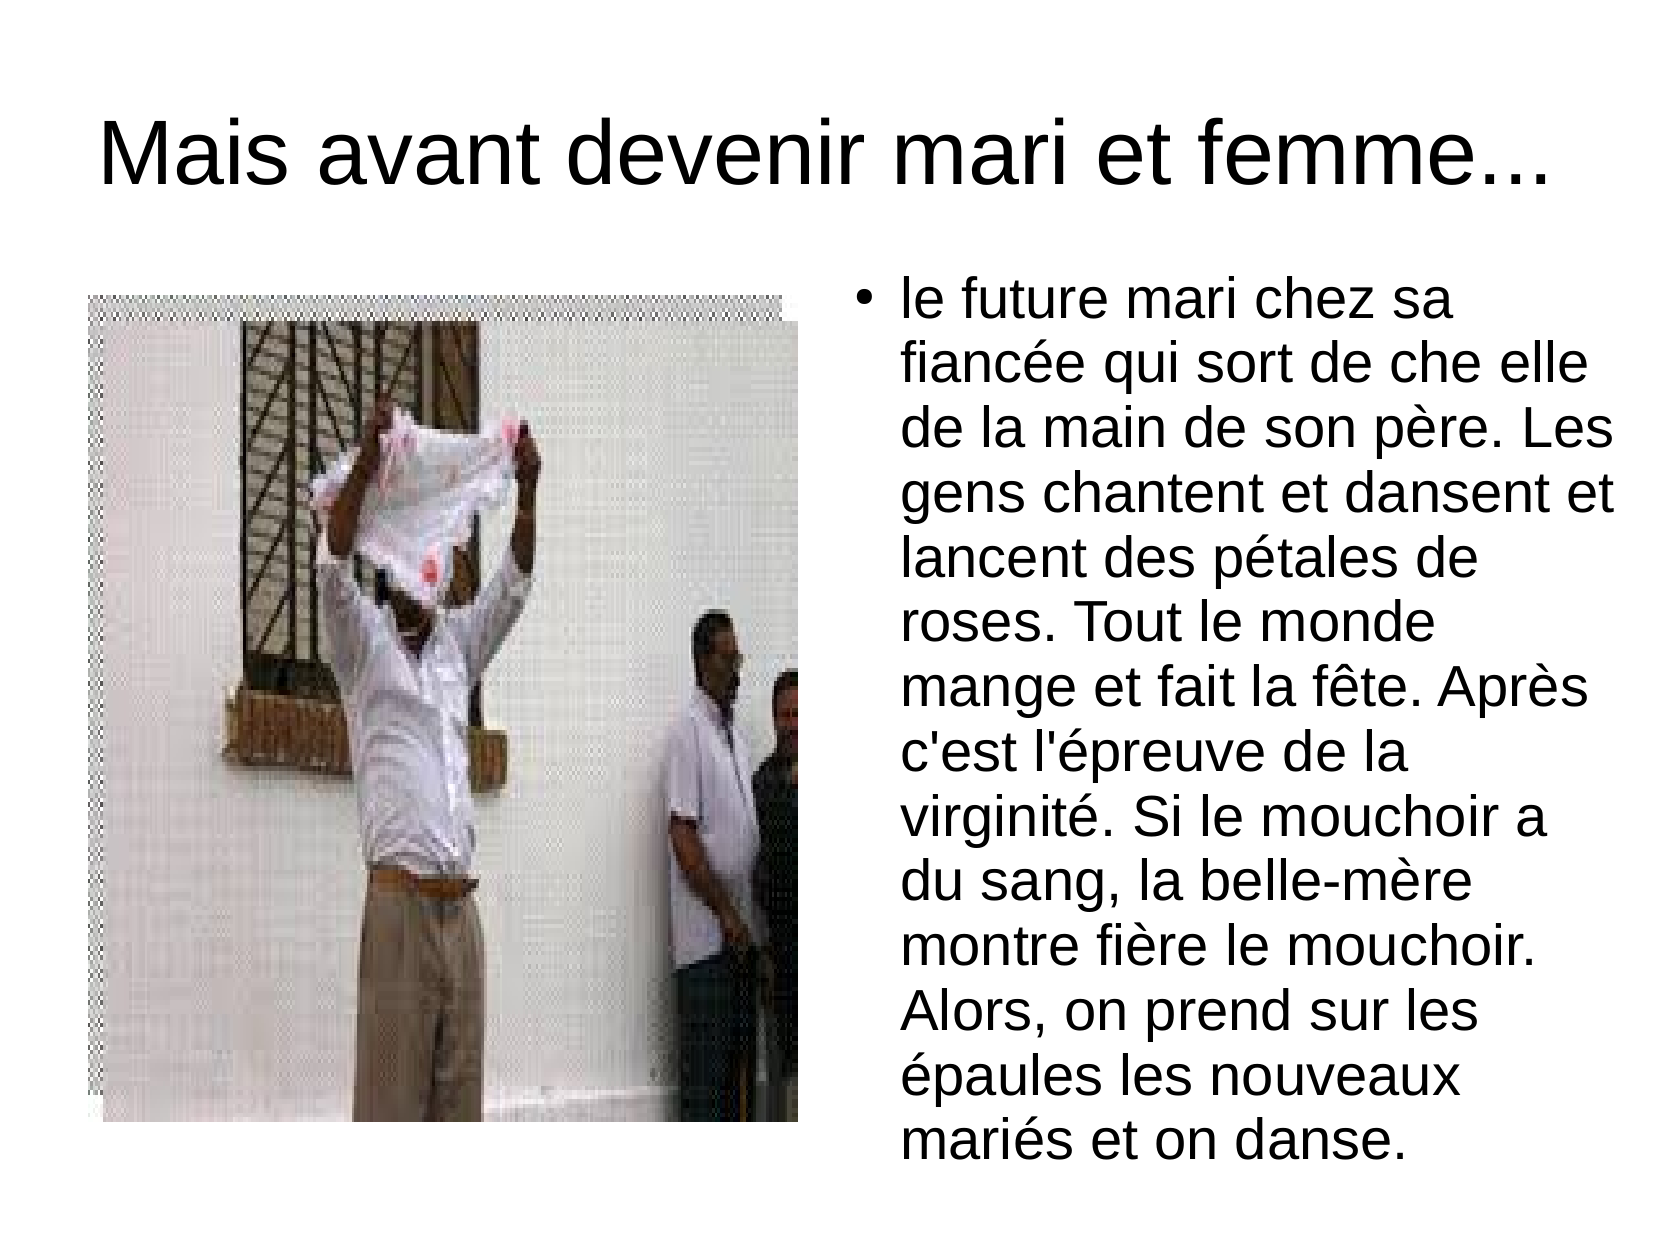

# Mais avant devenir mari et femme...
le future mari chez sa fiancée qui sort de che elle de la main de son père. Les gens chantent et dansent et lancent des pétales de roses. Tout le monde mange et fait la fête. Après c'est l'épreuve de la virginité. Si le mouchoir a du sang, la belle-mère montre fière le mouchoir. Alors, on prend sur les épaules les nouveaux mariés et on danse.